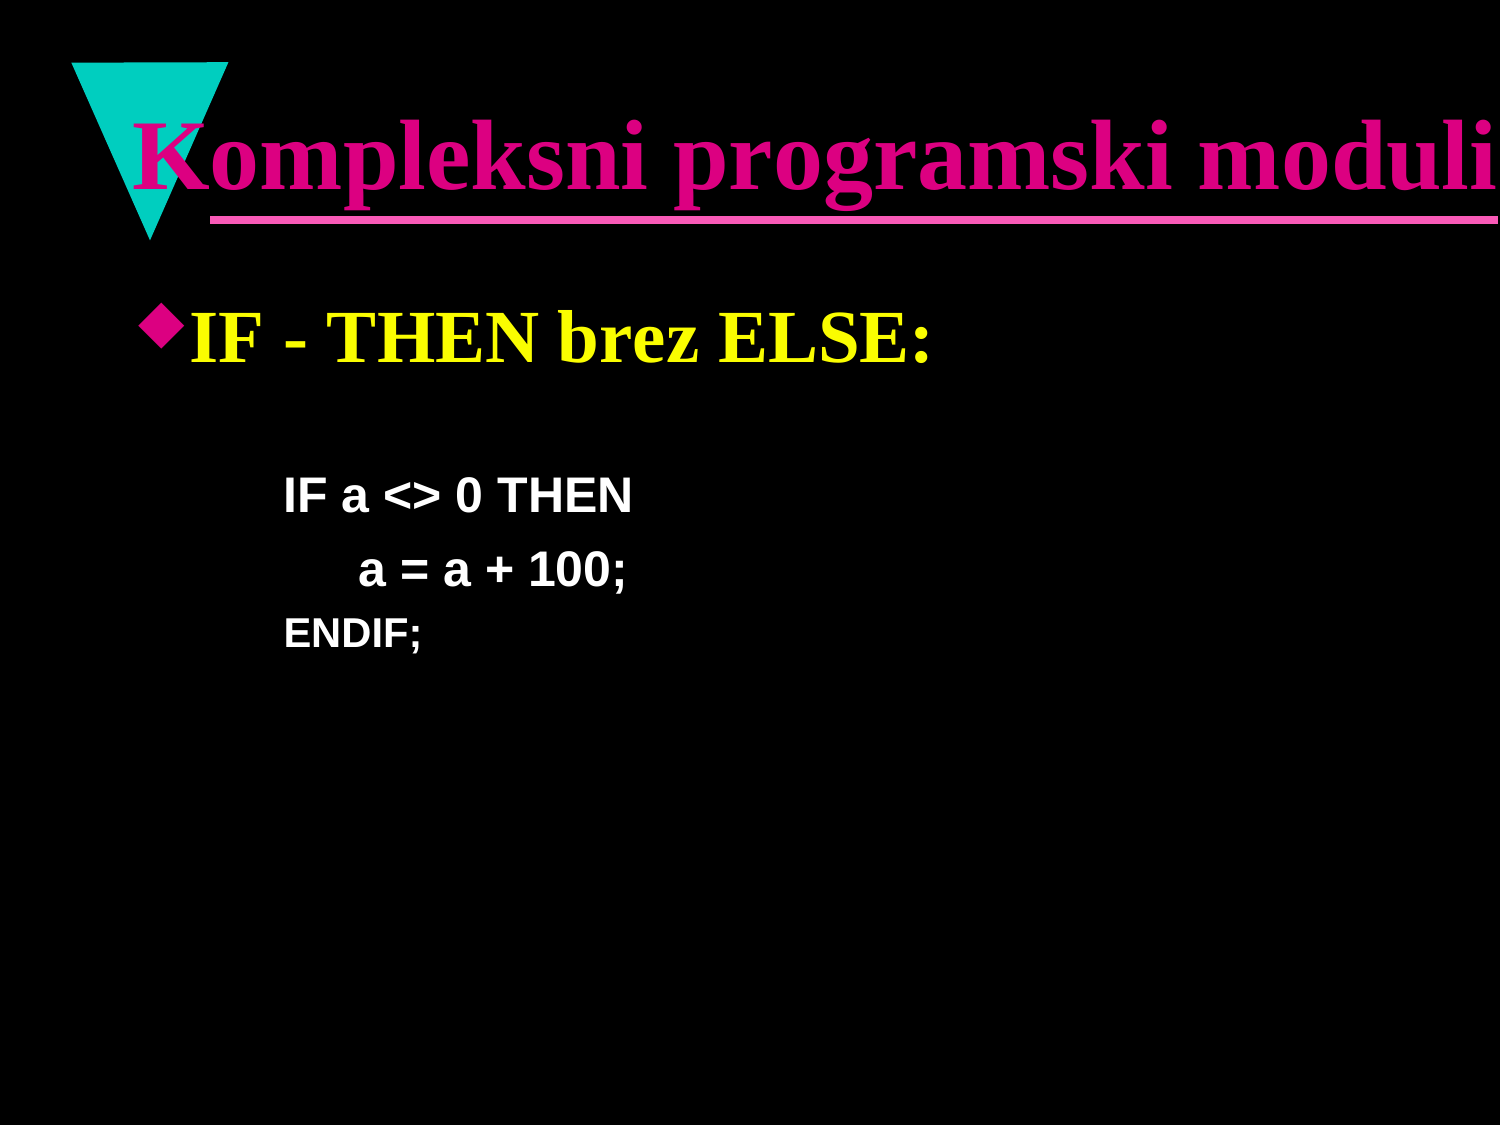

# Kompleksni programski moduli
IF - THEN brez ELSE:
IF a <> 0 THEN
a = a + 100;
ENDIF;
RVP2
Kreiranje programskih modulov
35